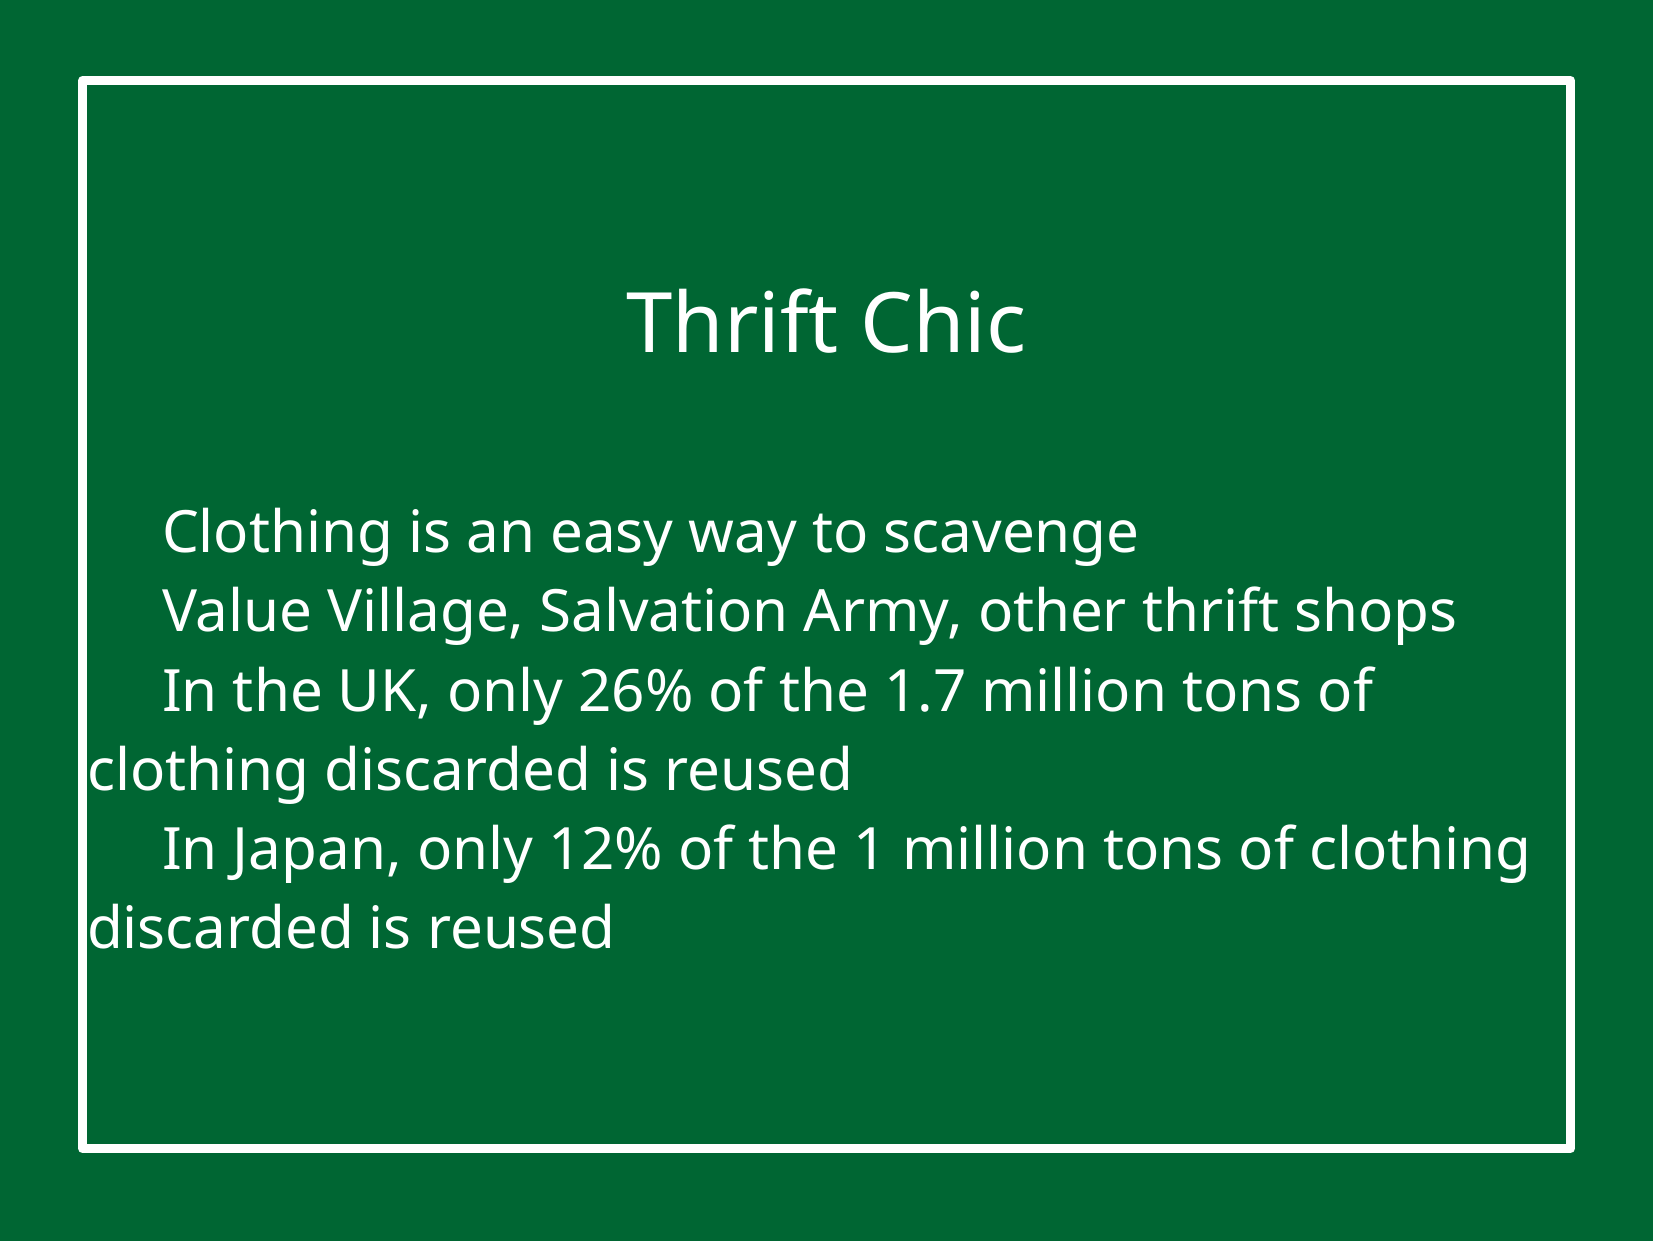

Thrift Chic
	Clothing is an easy way to scavenge
	Value Village, Salvation Army, other thrift shops
	In the UK, only 26% of the 1.7 million tons of clothing discarded is reused
	In Japan, only 12% of the 1 million tons of clothing discarded is reused